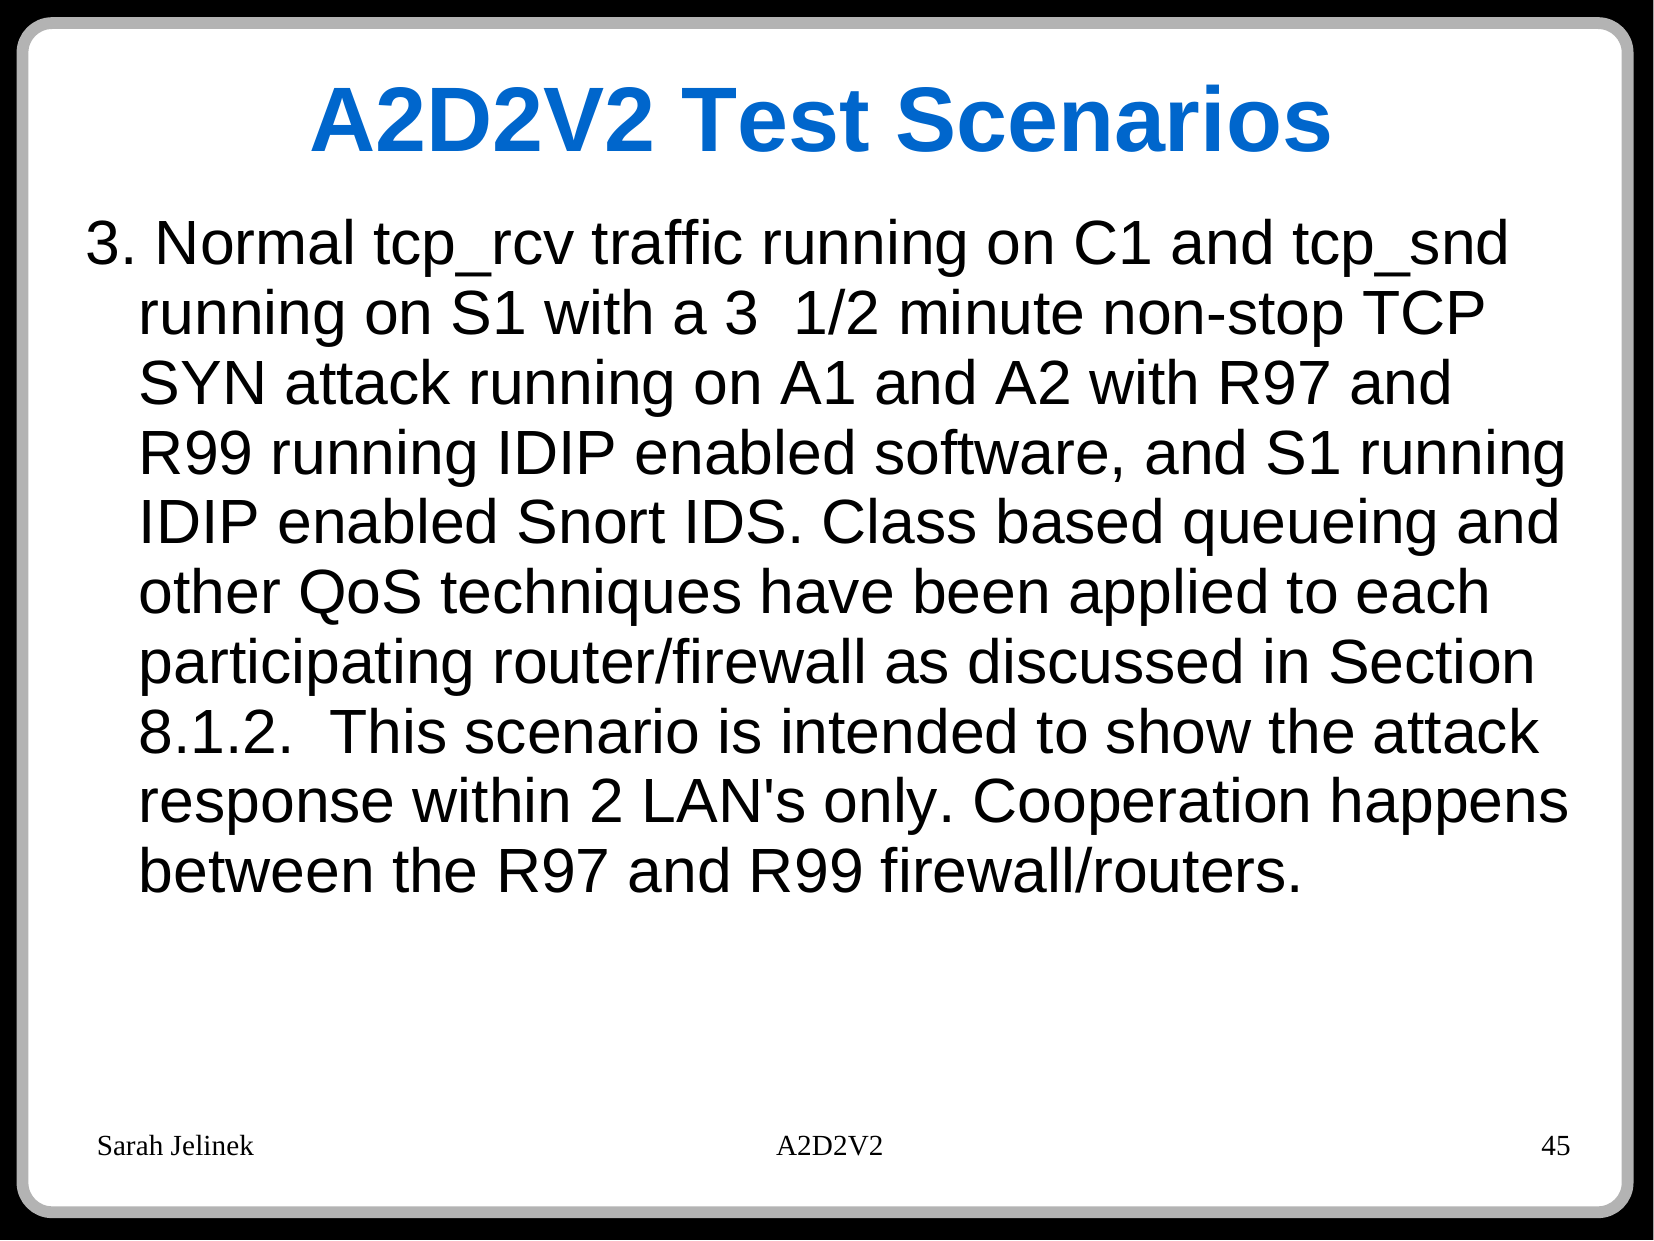

# A2D2V2 Test Scenarios
3. Normal tcp_rcv traffic running on C1 and tcp_snd running on S1 with a 3 1/2 minute non-stop TCP SYN attack running on A1 and A2 with R97 and R99 running IDIP enabled software, and S1 running IDIP enabled Snort IDS. Class based queueing and other QoS techniques have been applied to each participating router/firewall as discussed in Section 8.1.2. This scenario is intended to show the attack response within 2 LAN's only. Cooperation happens between the R97 and R99 firewall/routers.
Sarah Jelinek A2D2V2
45